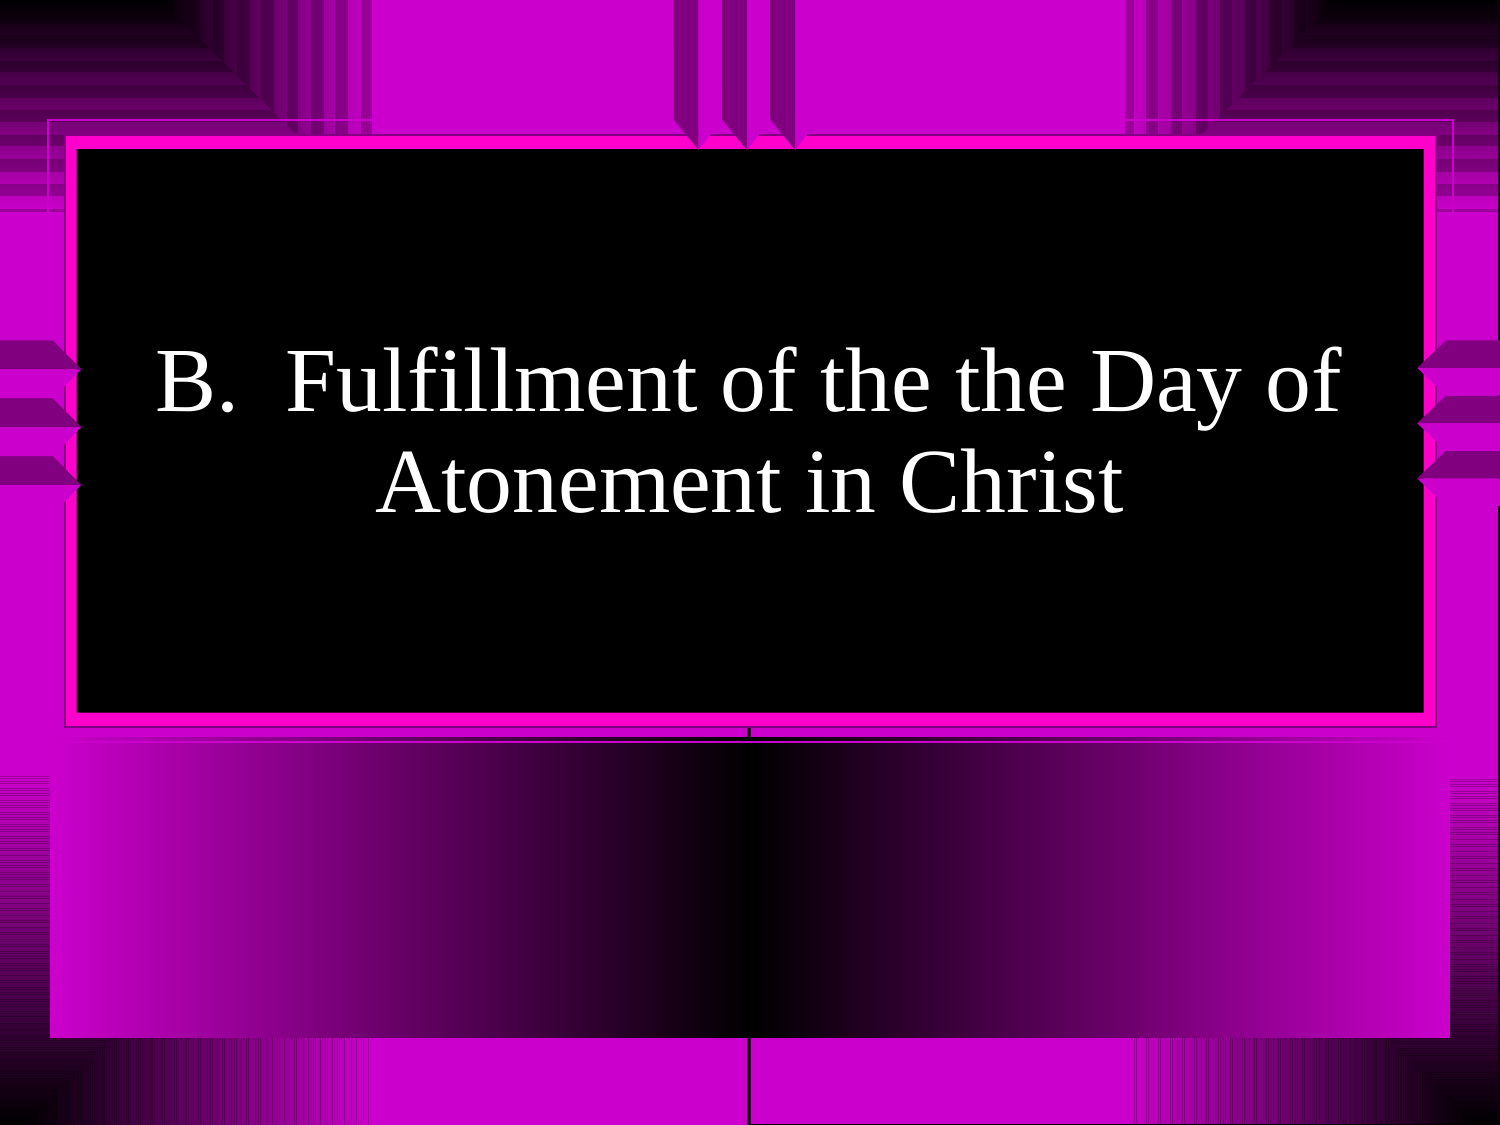

# B. Fulfillment of the the Day of Atonement in Christ